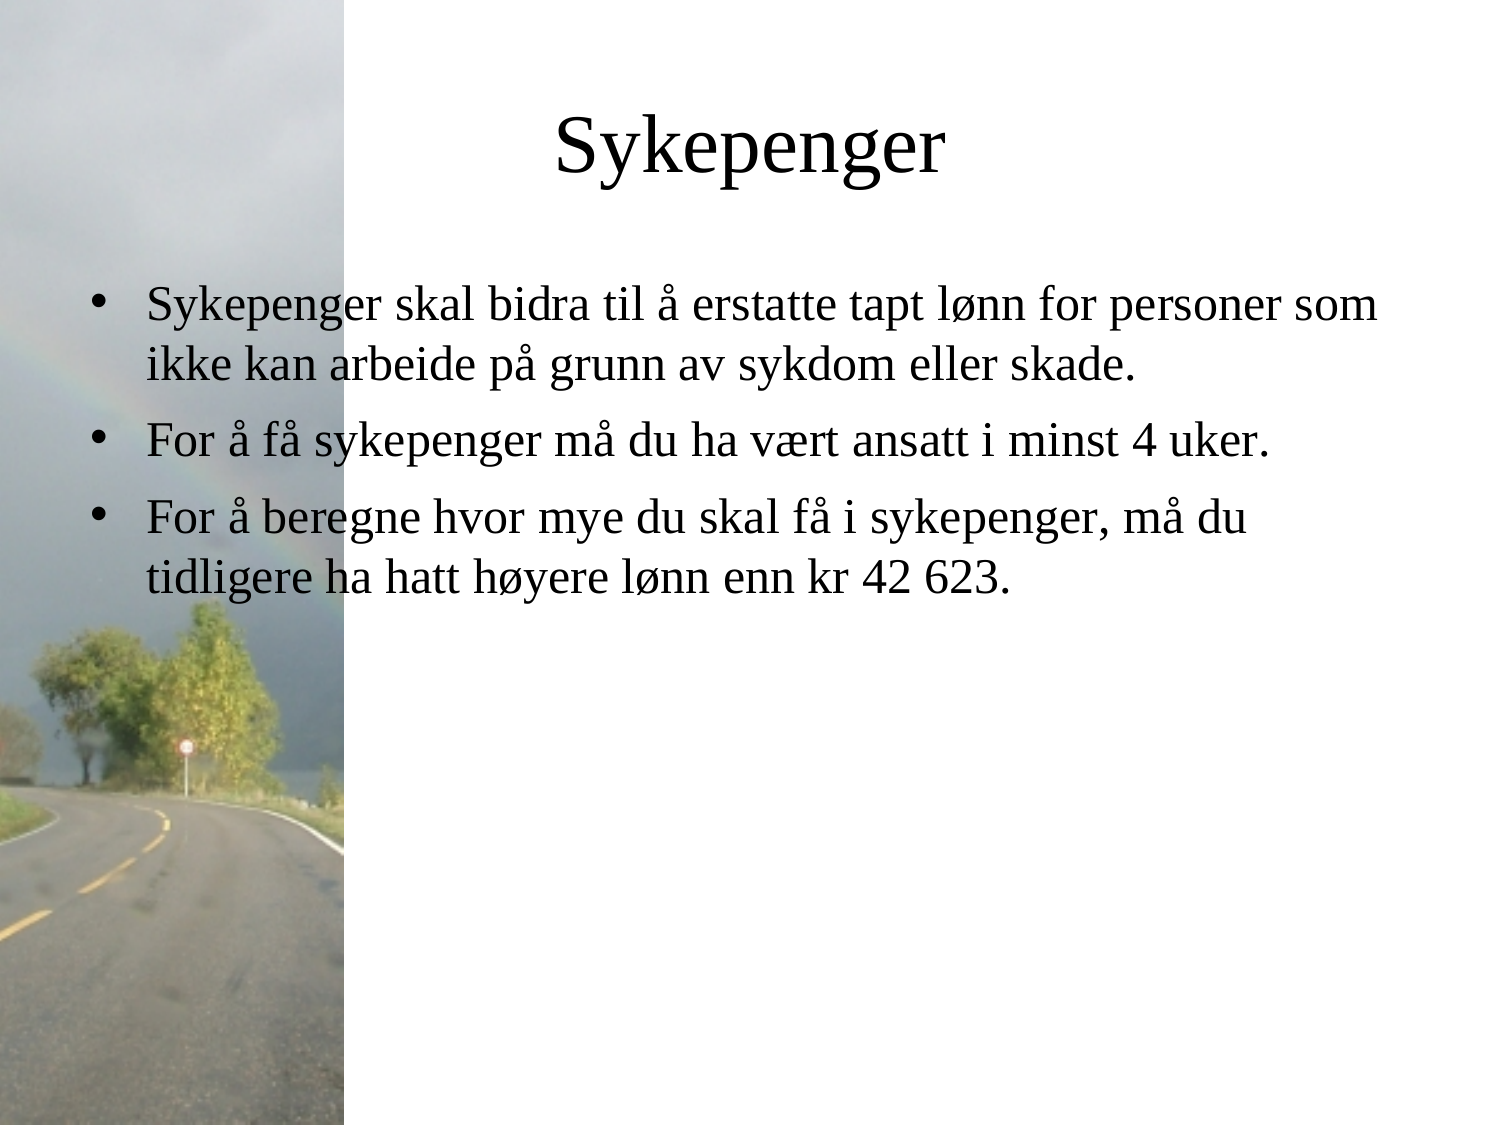

# Sykepenger
Sykepenger skal bidra til å erstatte tapt lønn for personer som ikke kan arbeide på grunn av sykdom eller skade.
For å få sykepenger må du ha vært ansatt i minst 4 uker.
For å beregne hvor mye du skal få i sykepenger, må du tidligere ha hatt høyere lønn enn kr 42 623.